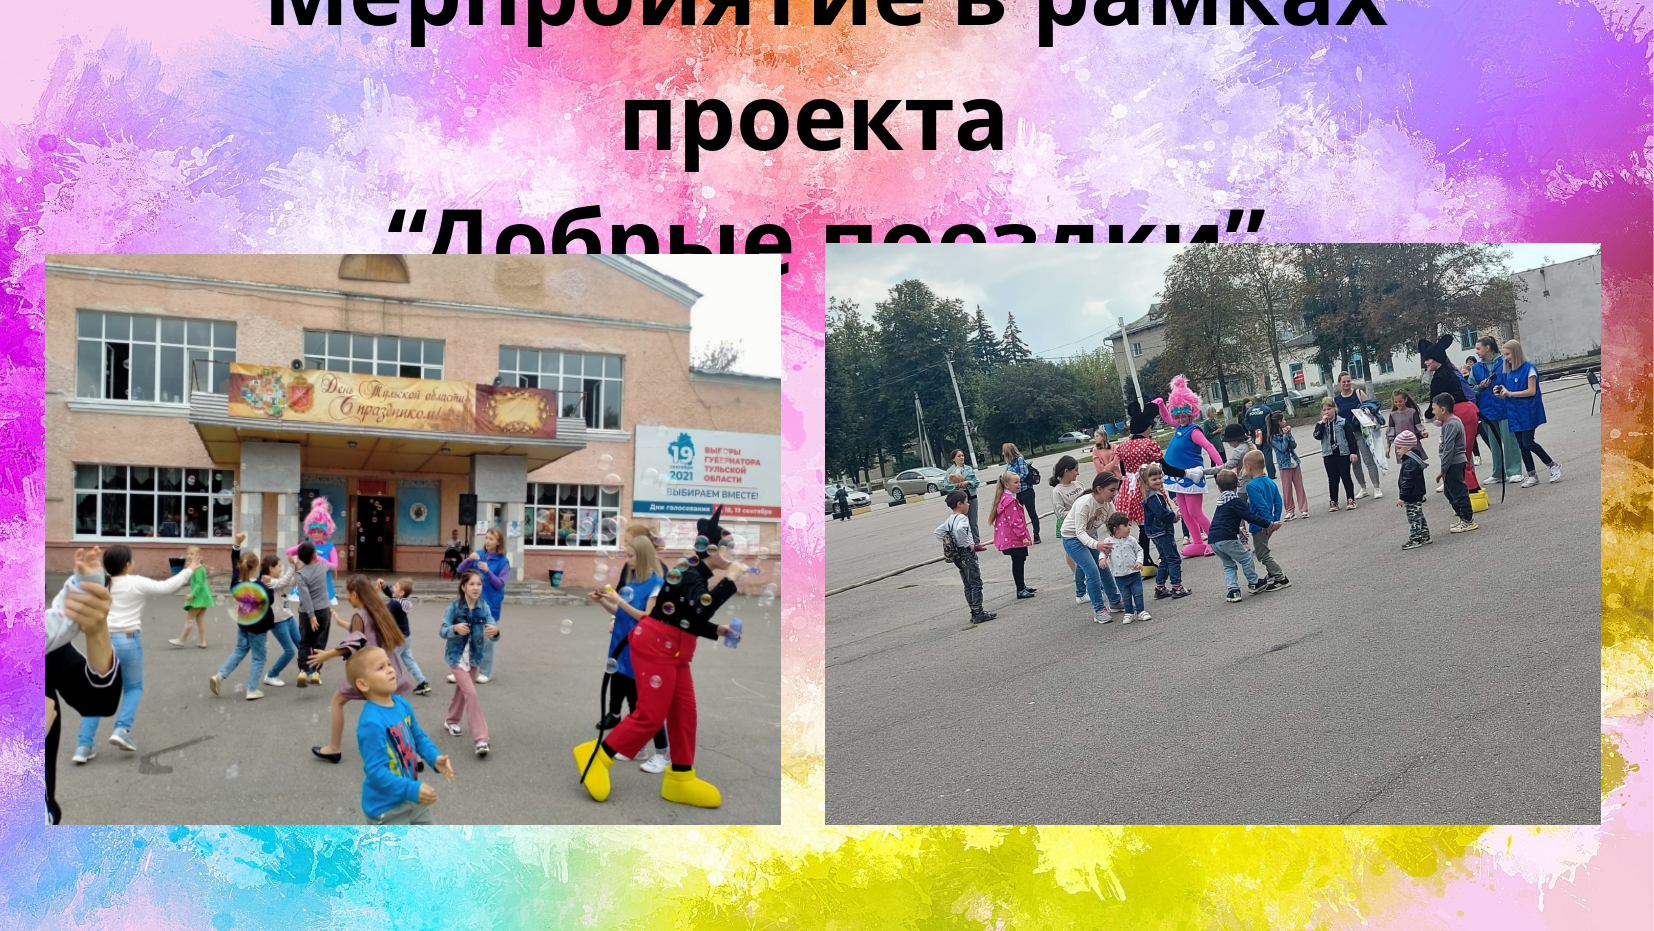

# Мерпроиятие в рамках проекта “Добрые поездки”